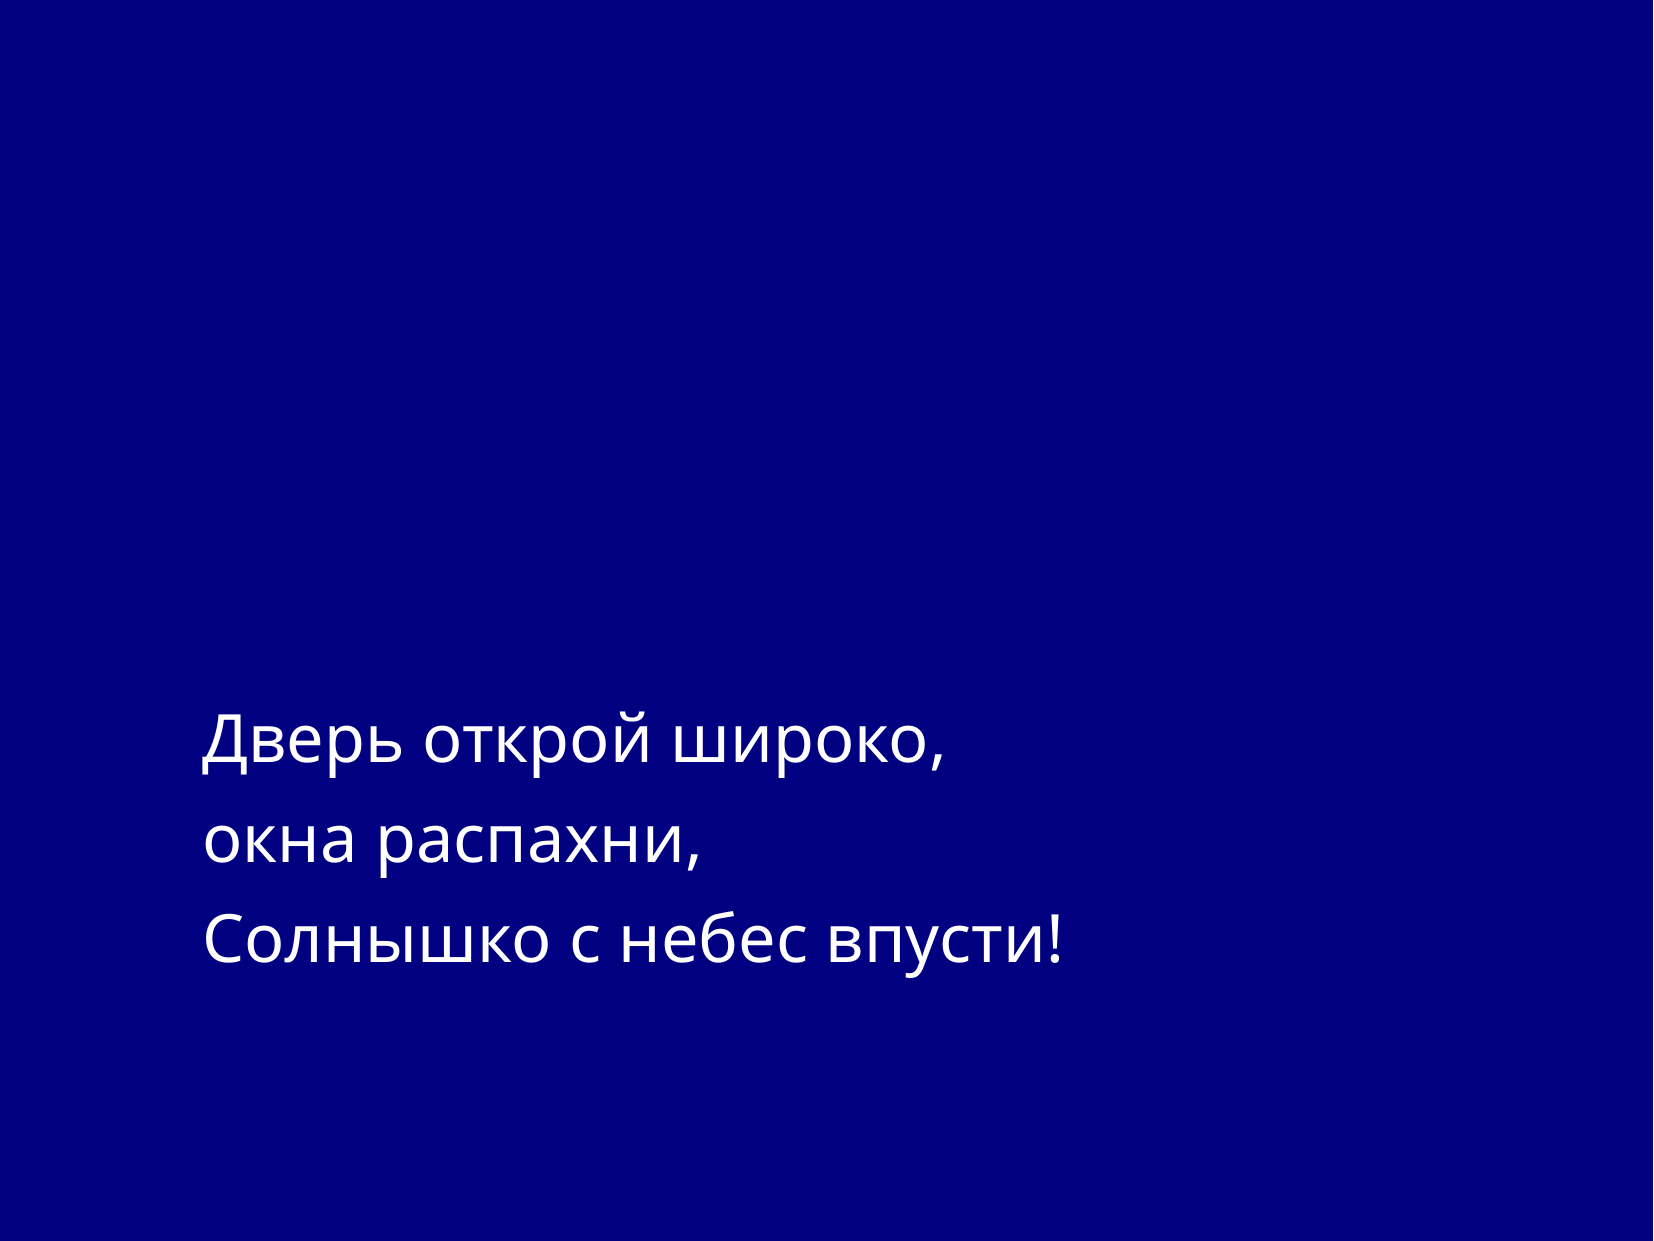

Дверь открой широко,
	окна распахни,
	Солнышко с небес впусти!